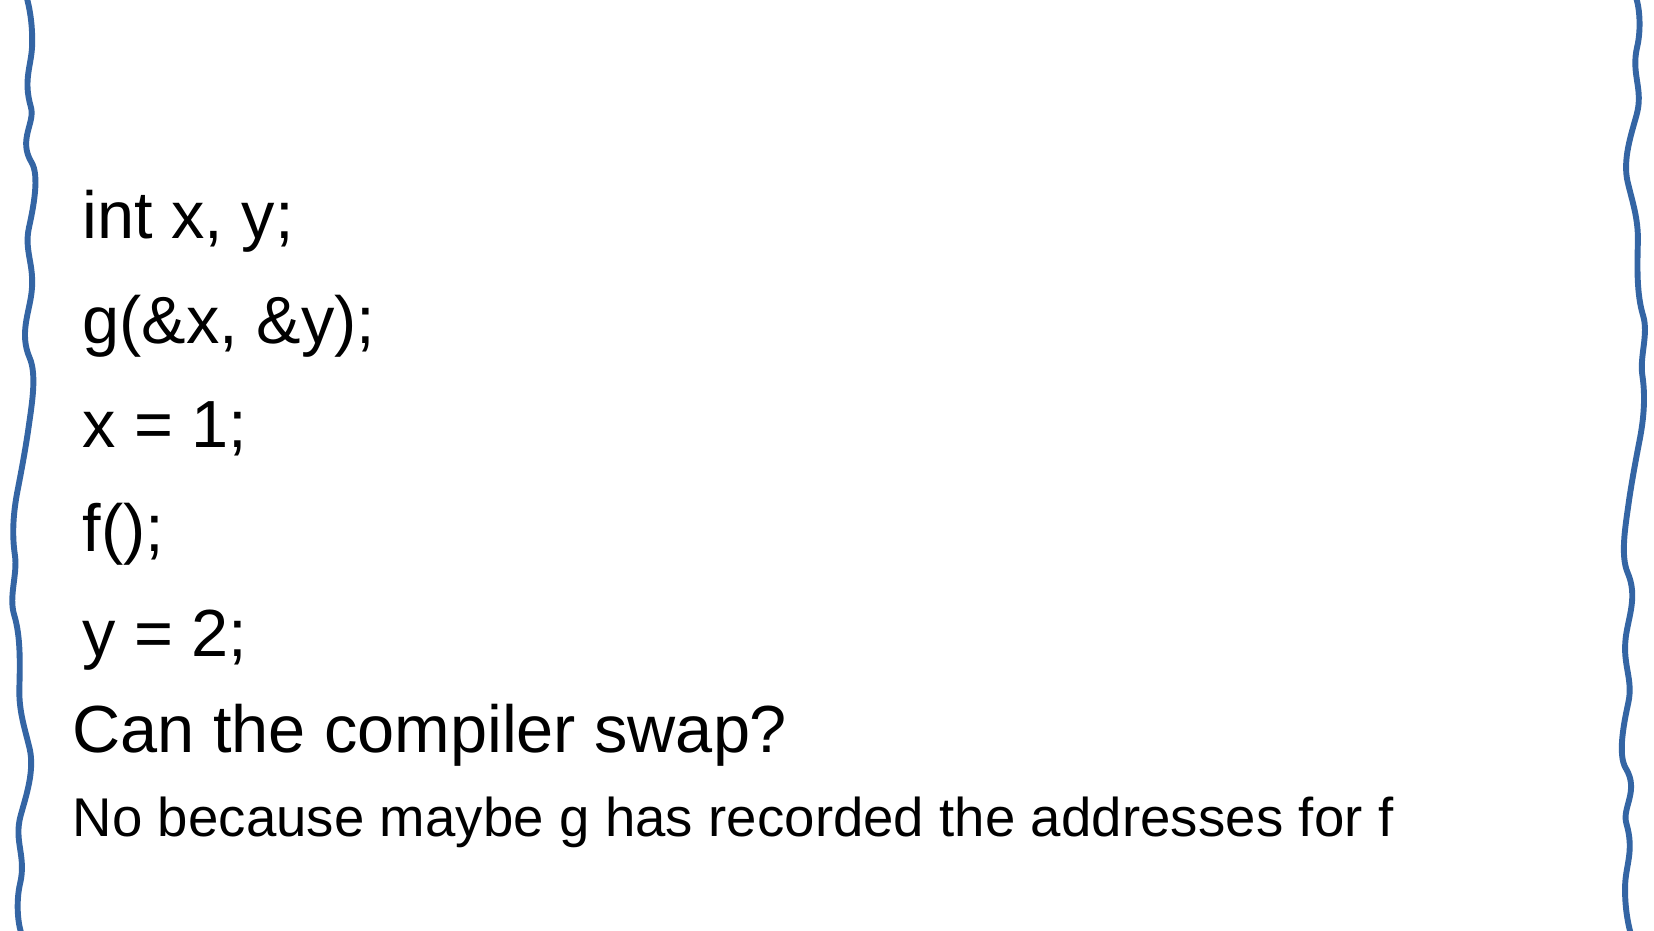

# int x, y;
g(&x, &y);
x = 1;
f();
y = 2;
Can the compiler swap?
No because maybe g has recorded the addresses for f